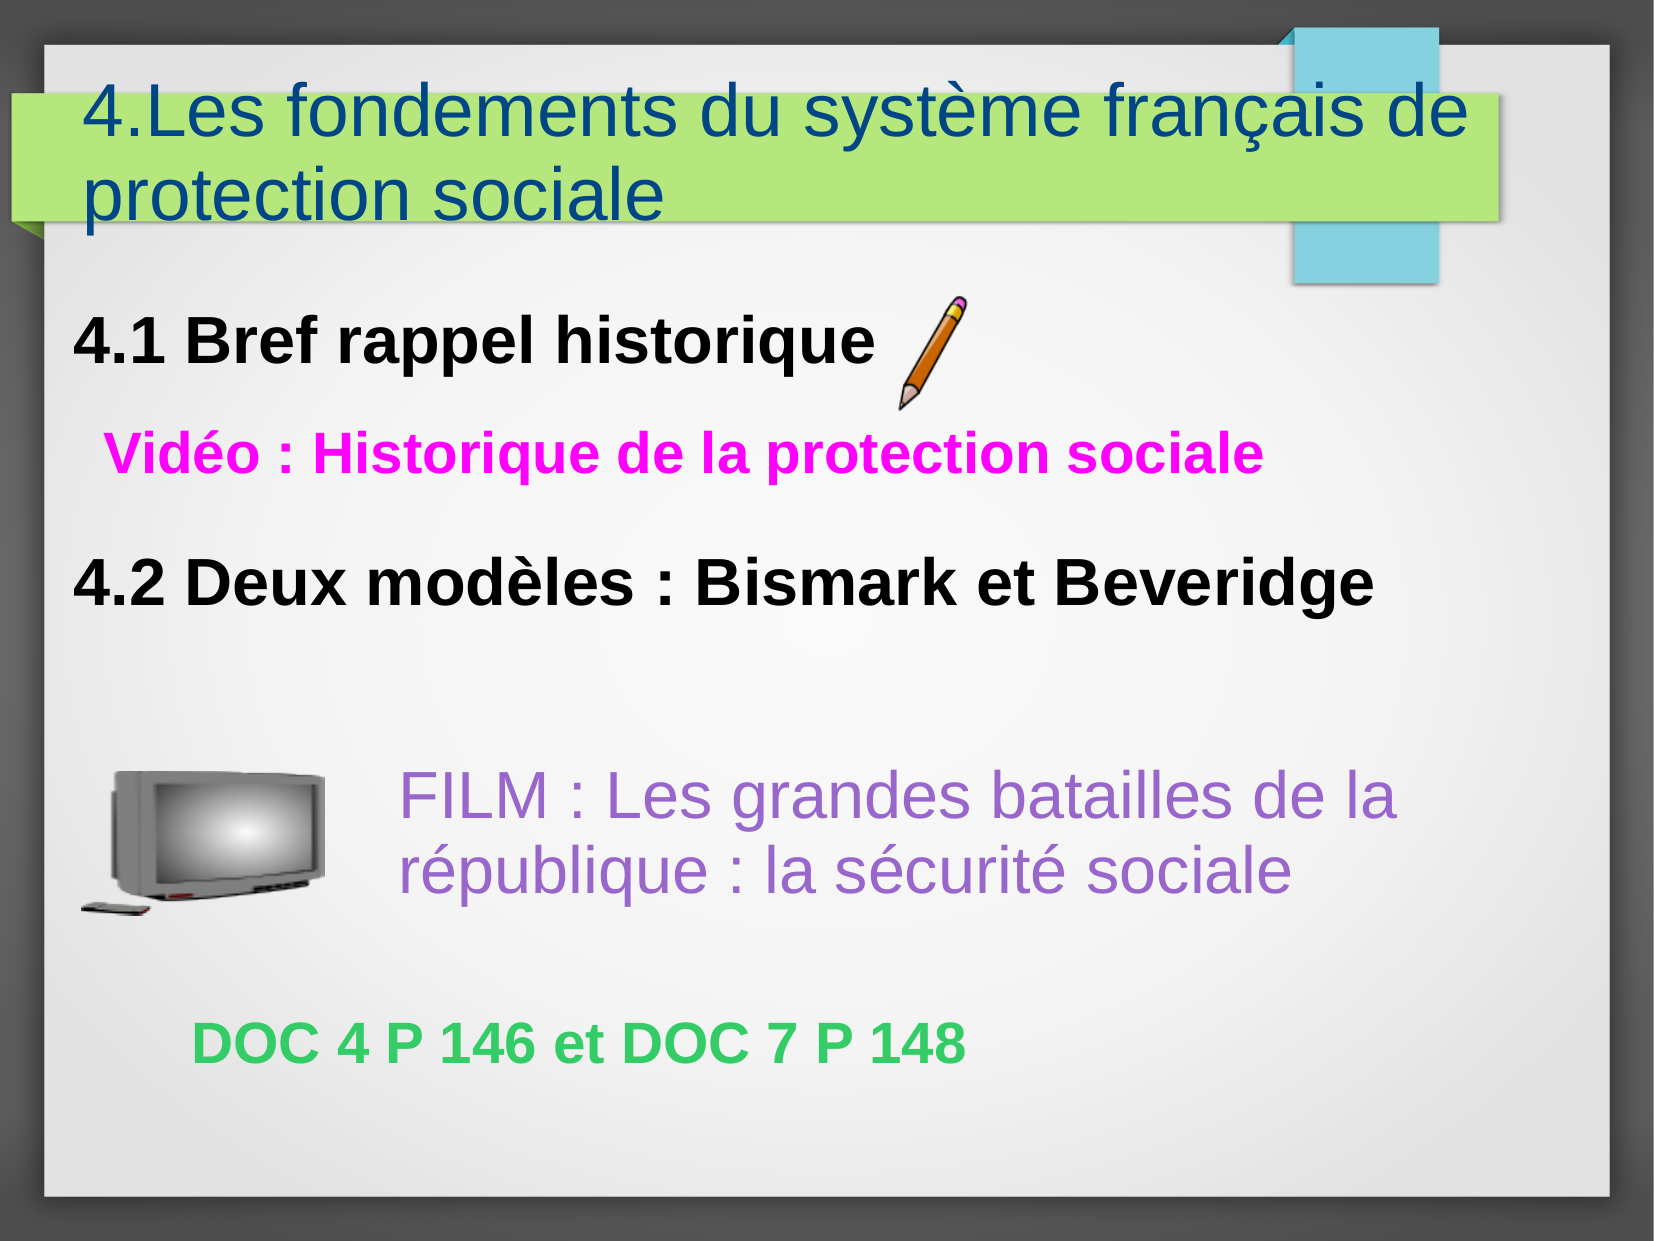

# 4.Les fondements du système français de protection sociale
4.1 Bref rappel historique
4.2 Deux modèles : Bismark et Beveridge
Vidéo : Historique de la protection sociale
FILM : Les grandes batailles de la république : la sécurité sociale
DOC 4 P 146 et DOC 7 P 148